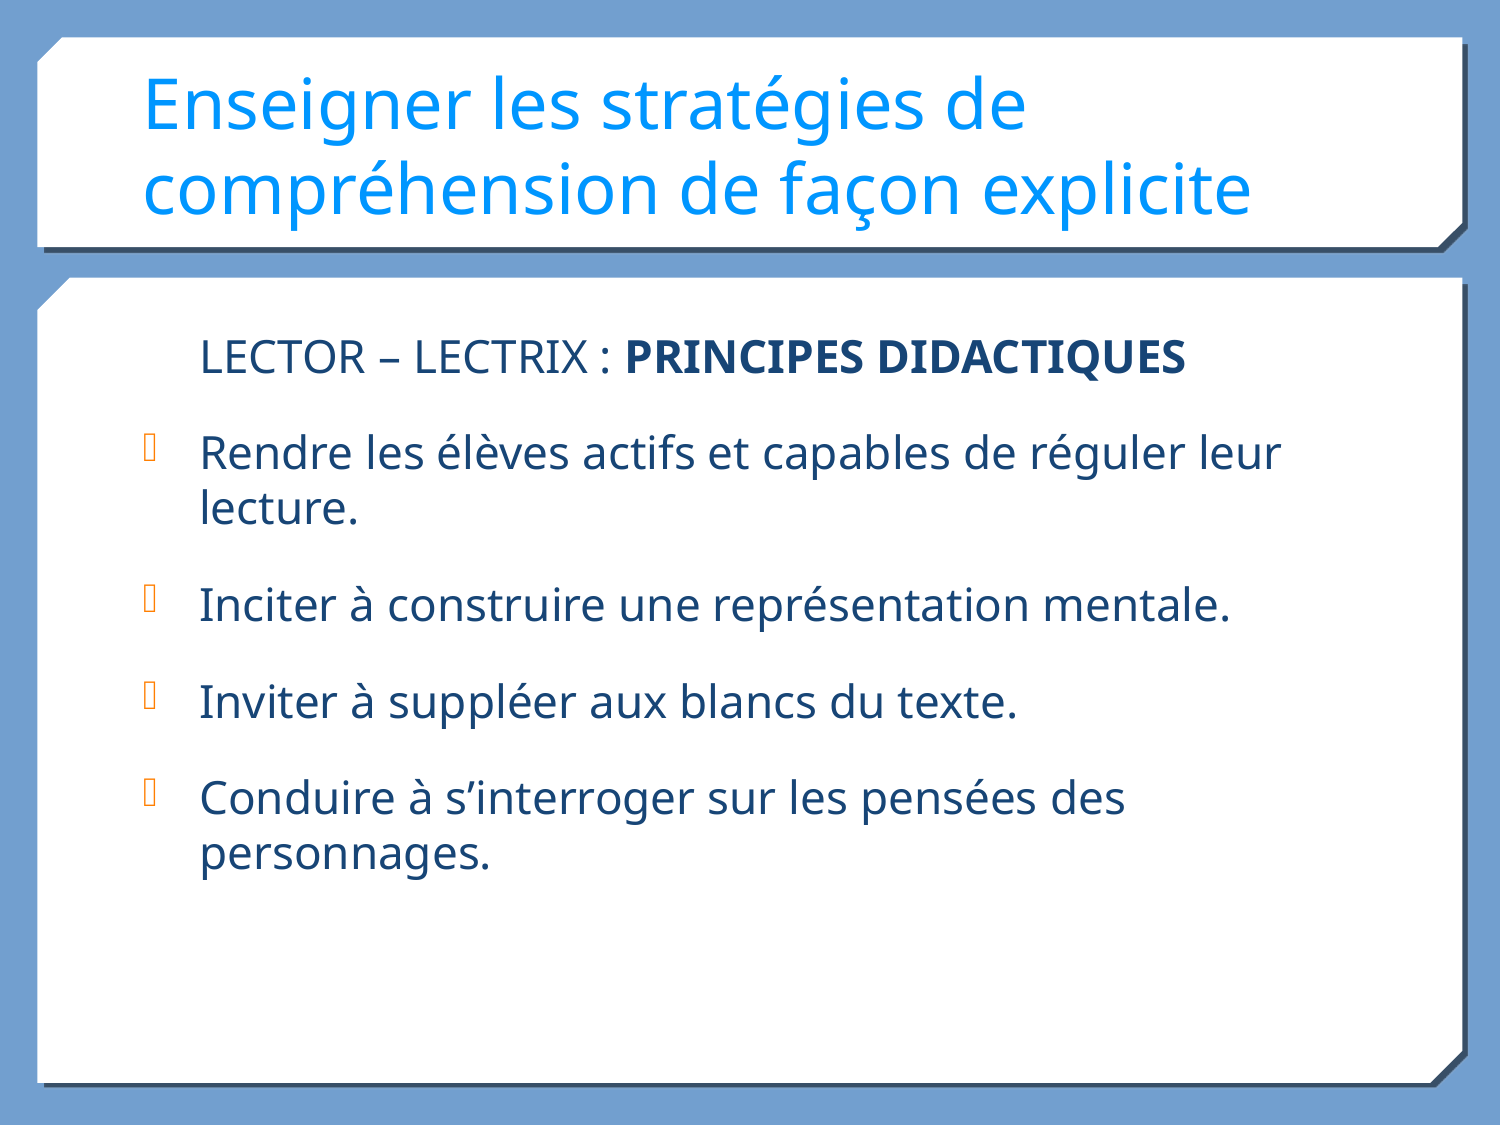

# Enseigner les stratégies de compréhension de façon explicite
LECTOR – LECTRIX : PRINCIPES DIDACTIQUES
Rendre les élèves actifs et capables de réguler leur lecture.
Inciter à construire une représentation mentale.
Inviter à suppléer aux blancs du texte.
Conduire à s’interroger sur les pensées des personnages.